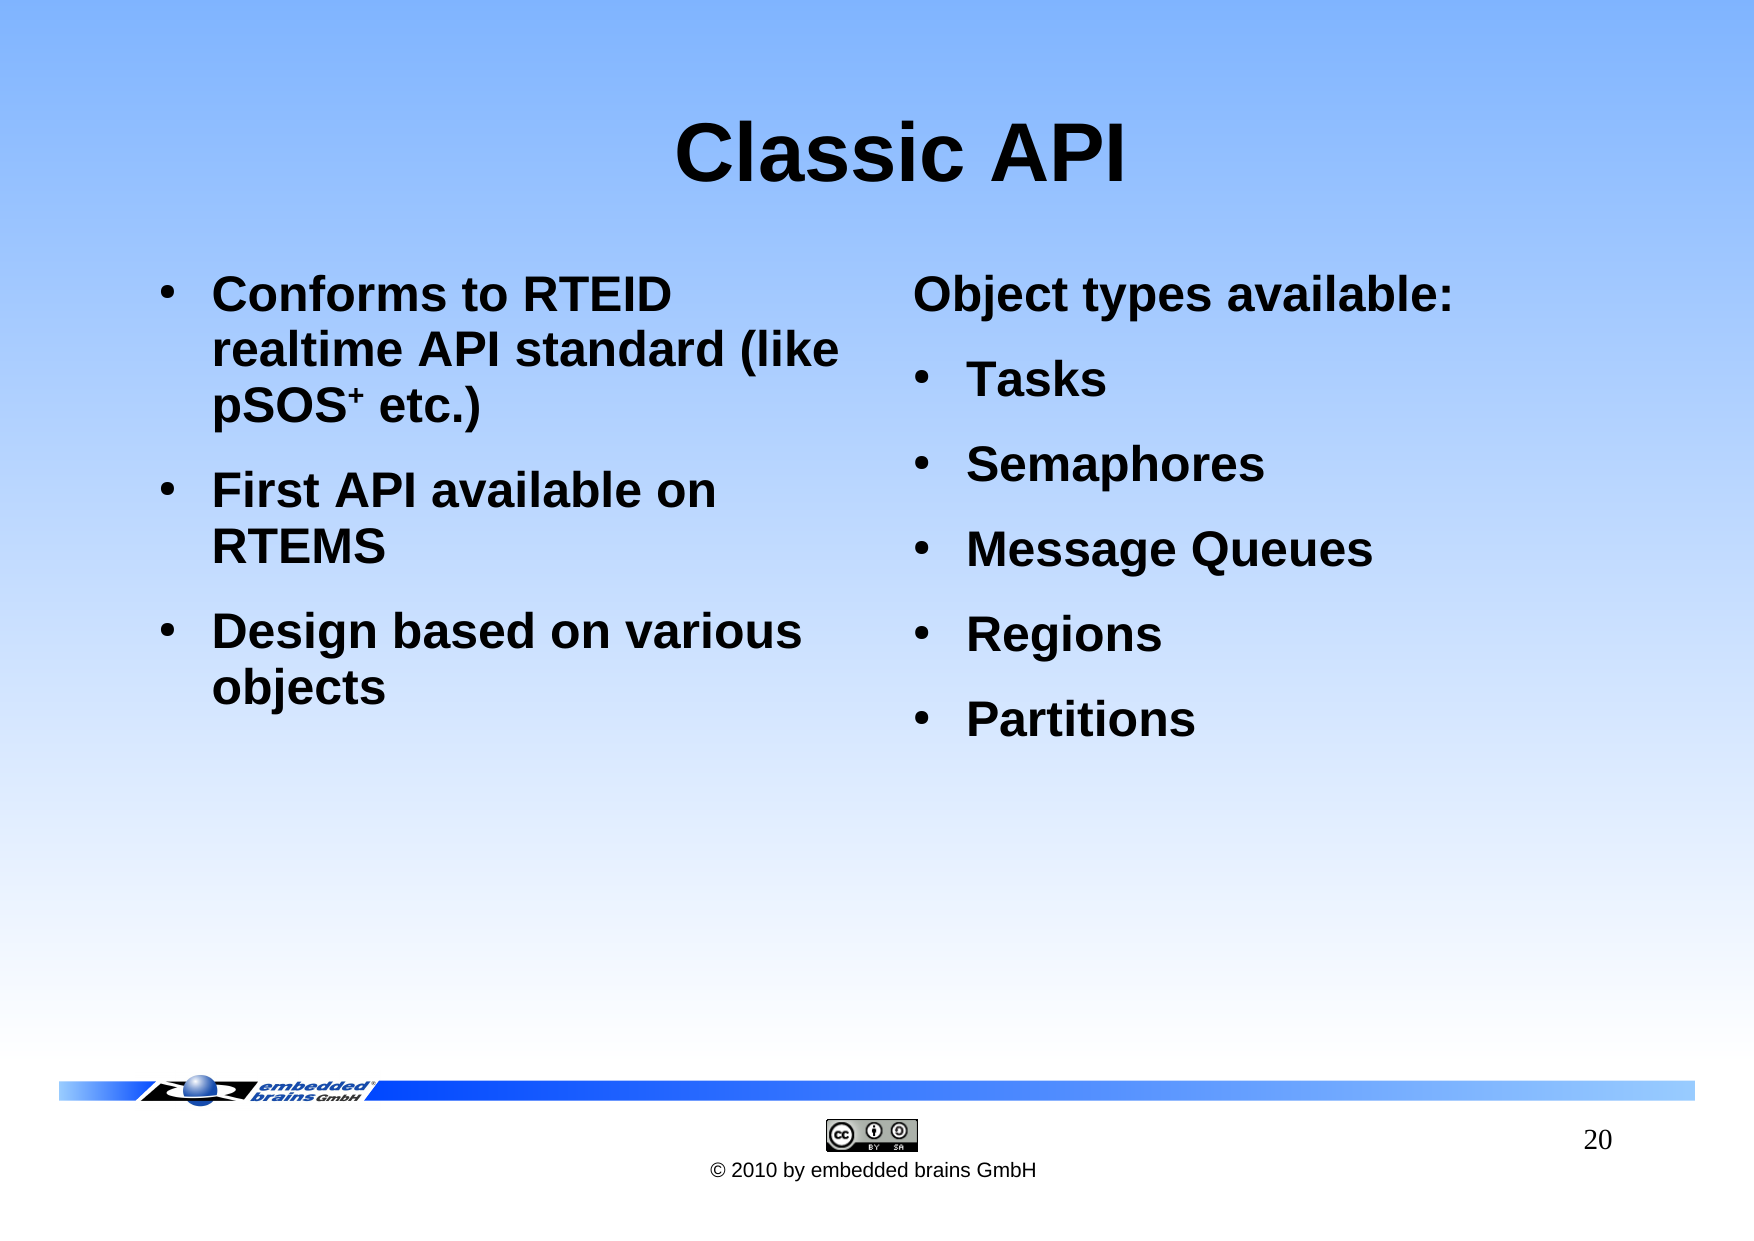

# Classic API
Conforms to RTEID realtime API standard (like pSOS+ etc.)
First API available on RTEMS
Design based on various objects
Object types available:
Tasks
Semaphores
Message Queues
Regions
Partitions
20